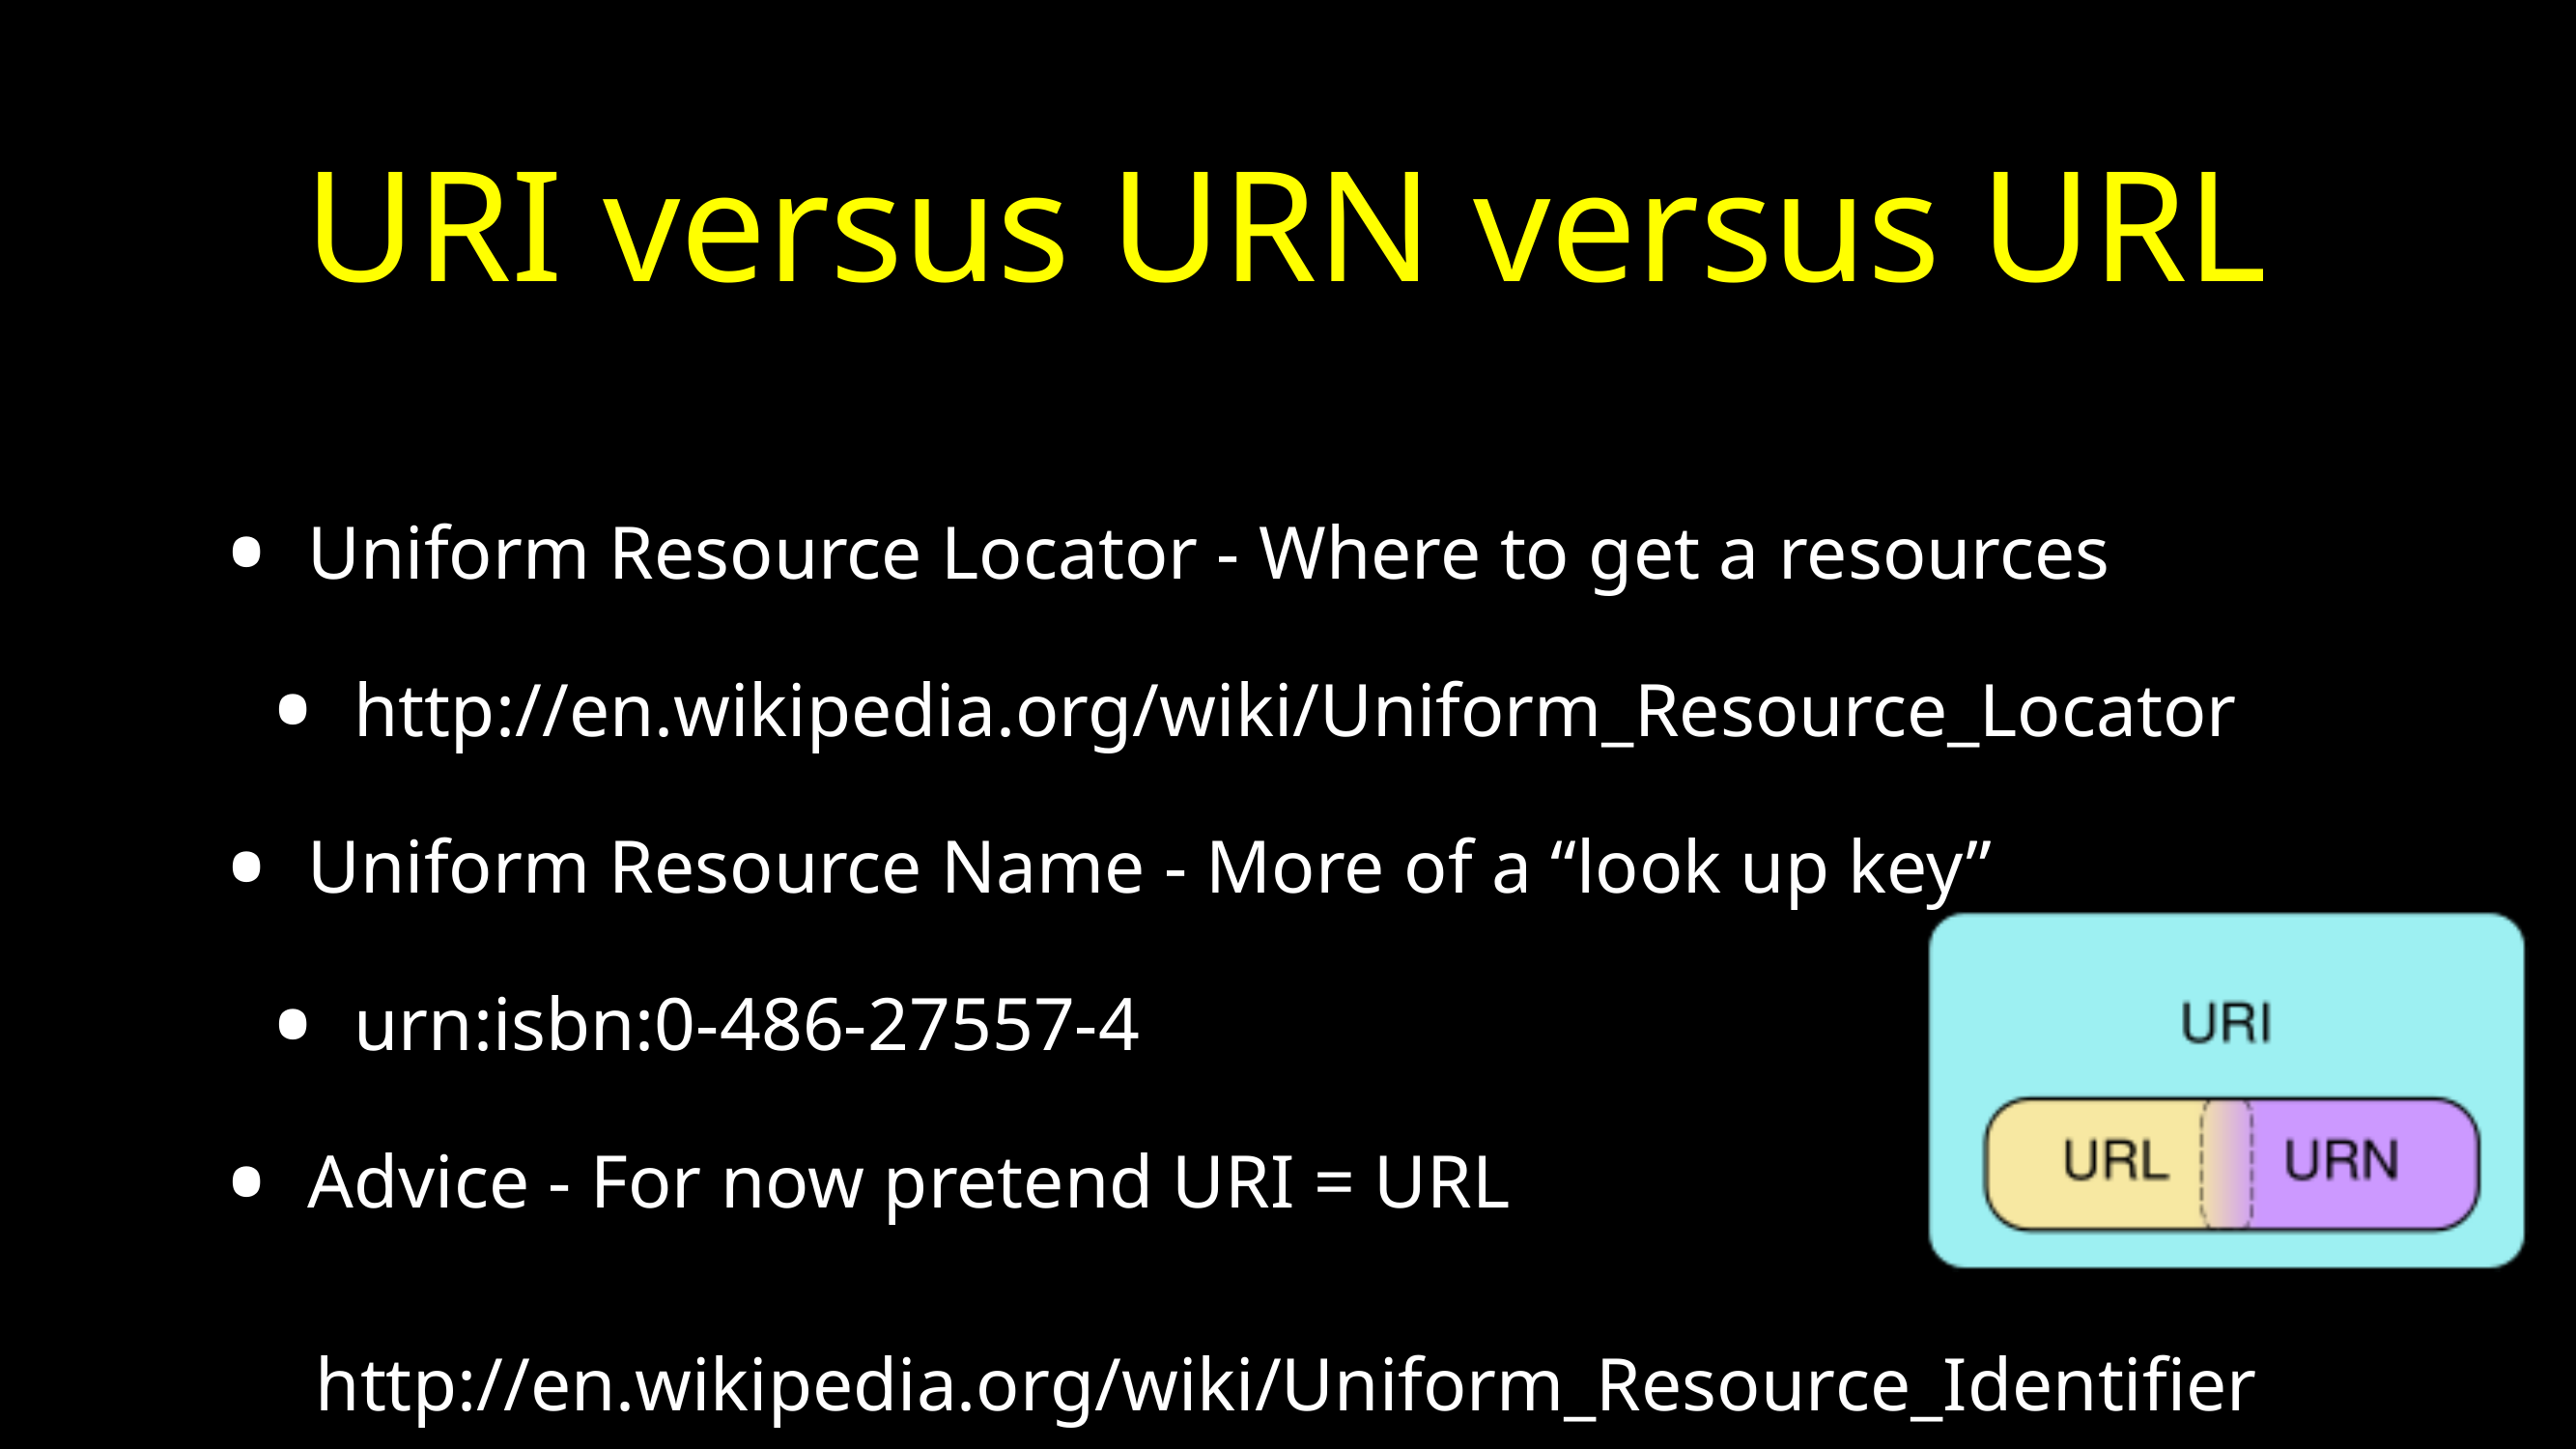

# URI versus URN versus URL
Uniform Resource Locator - Where to get a resources
http://en.wikipedia.org/wiki/Uniform_Resource_Locator
Uniform Resource Name - More of a “look up key”
urn:isbn:0-486-27557-4
Advice - For now pretend URI = URL
http://en.wikipedia.org/wiki/Uniform_Resource_Identifier